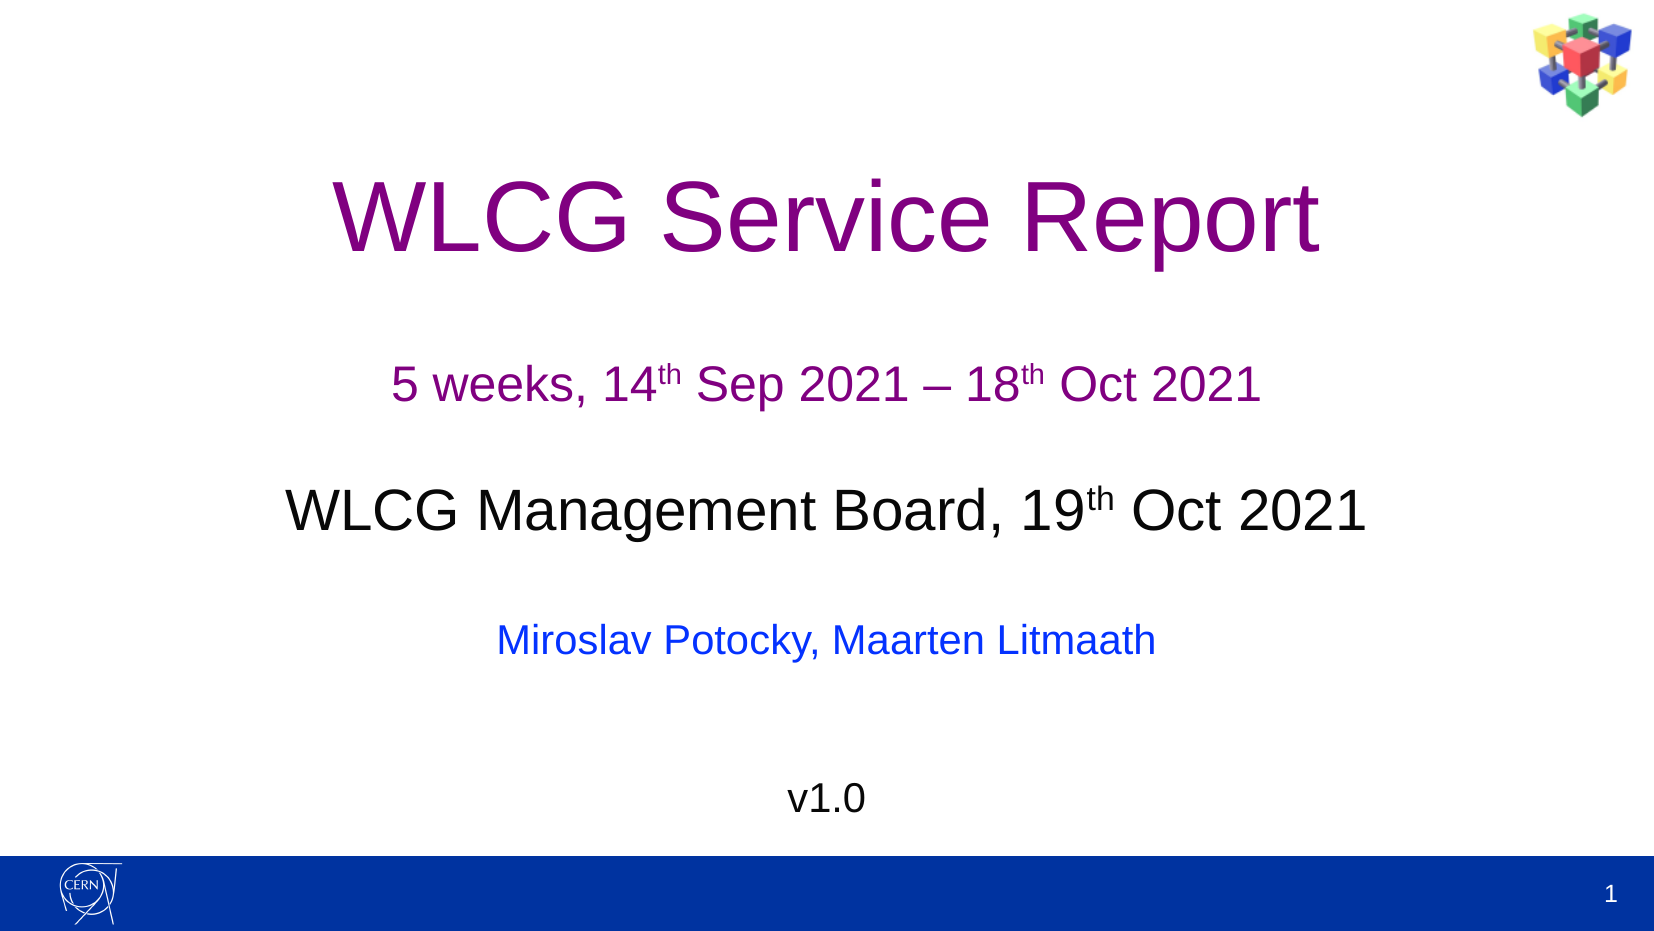

WLCG Service Report
5 weeks, 14th Sep 2021 – 18th Oct 2021
WLCG Management Board, 19th Oct 2021
Miroslav Potocky, Maarten Litmaath
v1.0
1